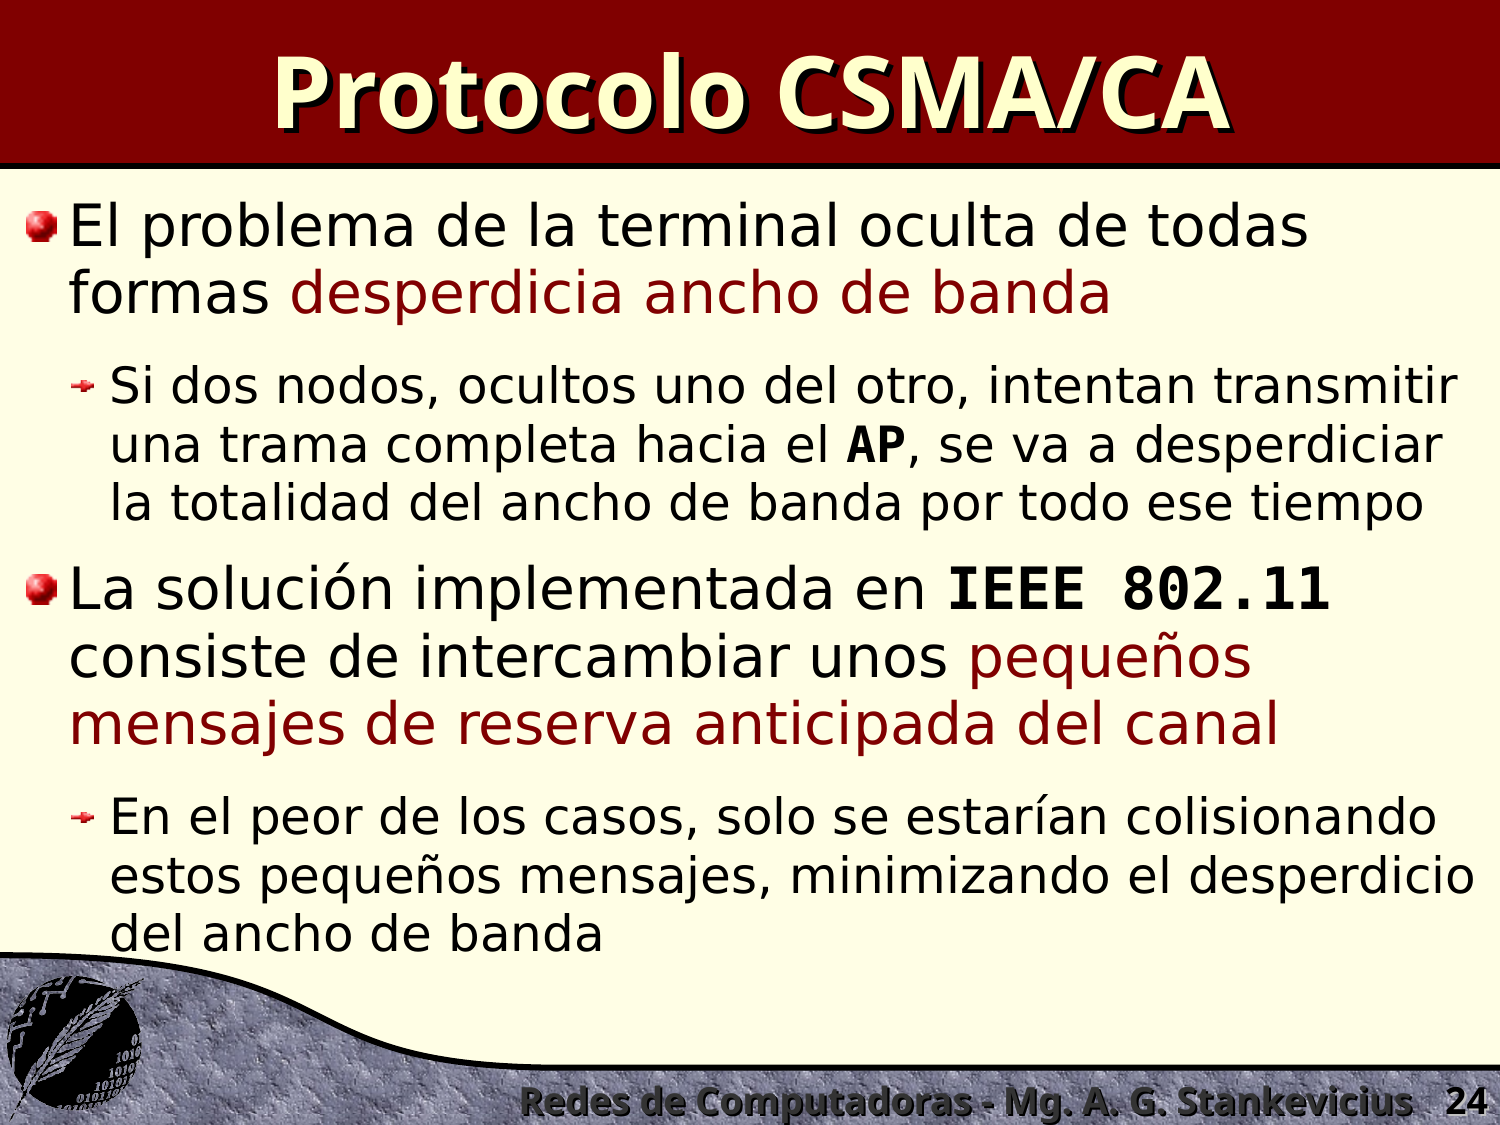

# Protocolo CSMA/CA
El problema de la terminal oculta de todas formas desperdicia ancho de banda
Si dos nodos, ocultos uno del otro, intentan transmitir una trama completa hacia el AP, se va a desperdiciar la totalidad del ancho de banda por todo ese tiempo
La solución implementada en IEEE 802.11 consiste de intercambiar unos pequeños mensajes de reserva anticipada del canal
En el peor de los casos, solo se estarían colisionando estos pequeños mensajes, minimizando el desperdicio del ancho de banda
24